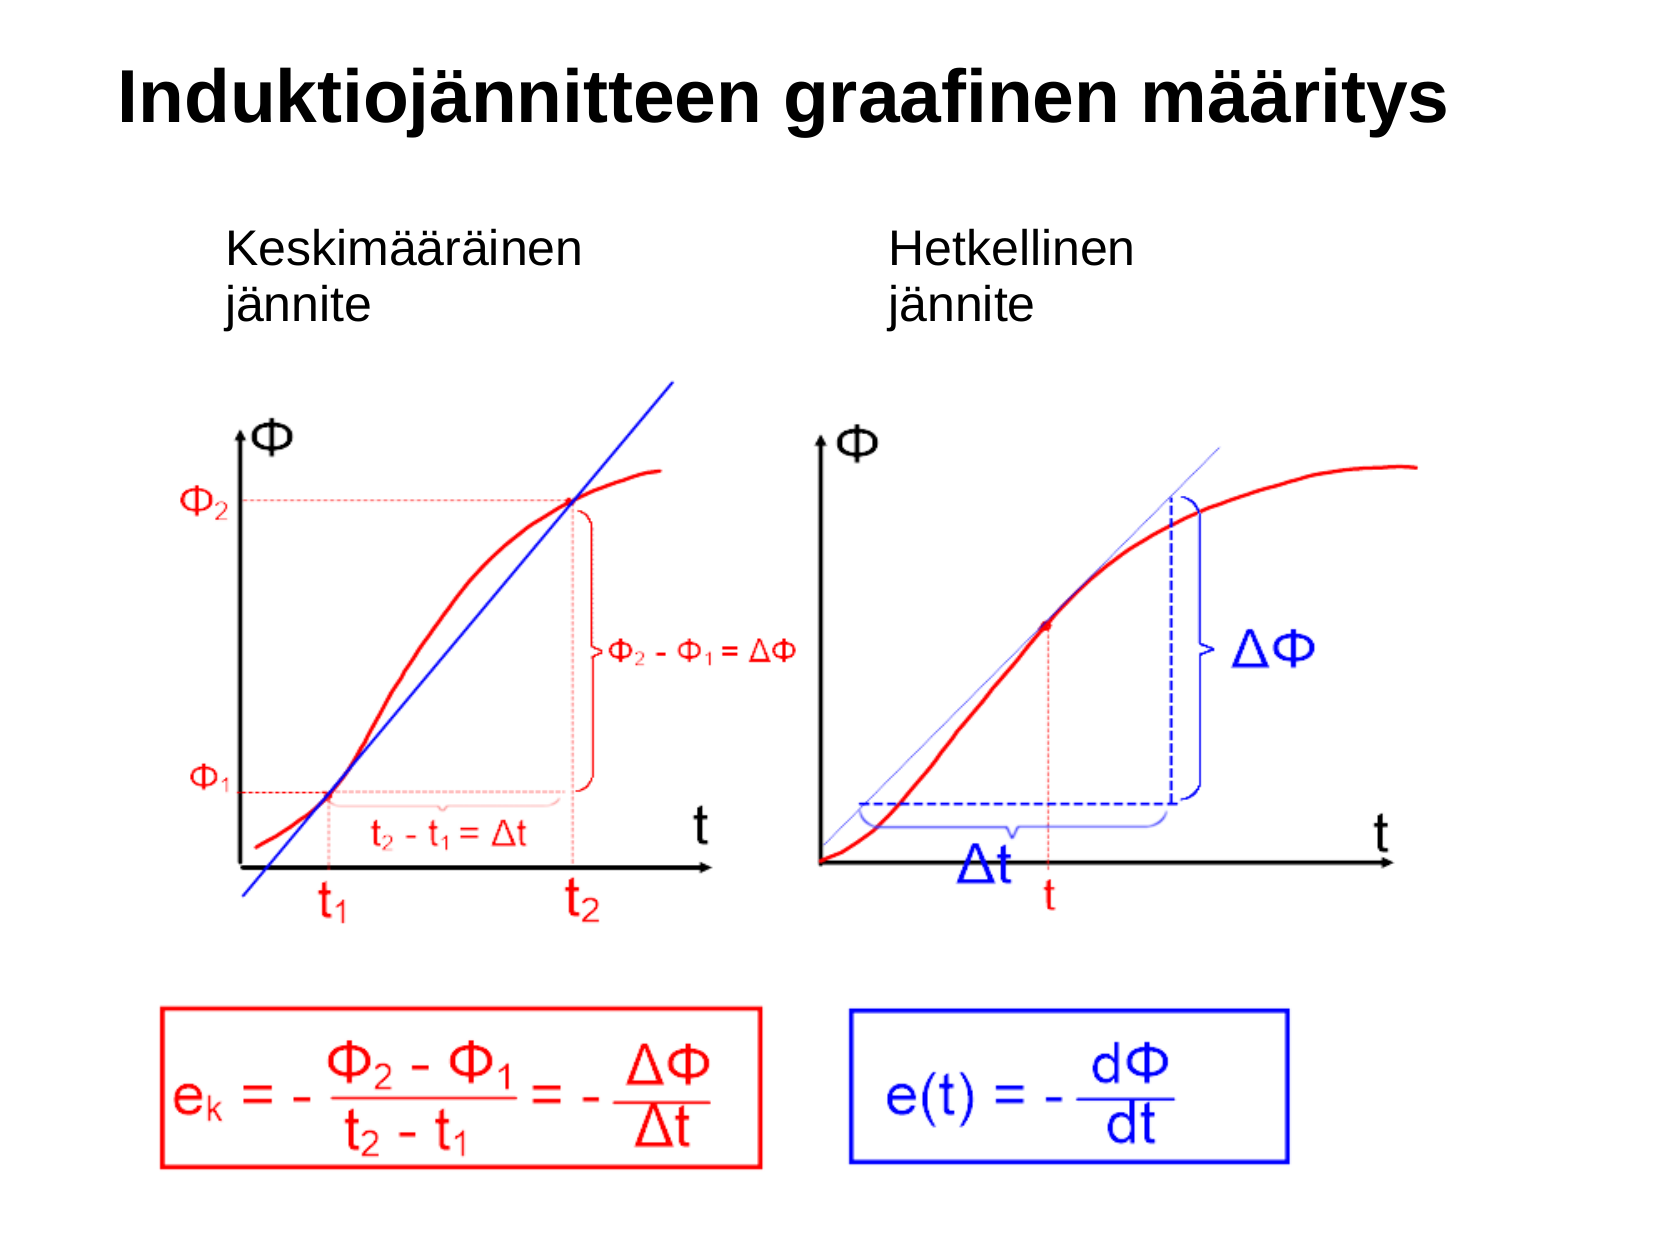

Induktiojännitteen graafinen määritys
Keskimääräinen jännite
Hetkellinen jännite